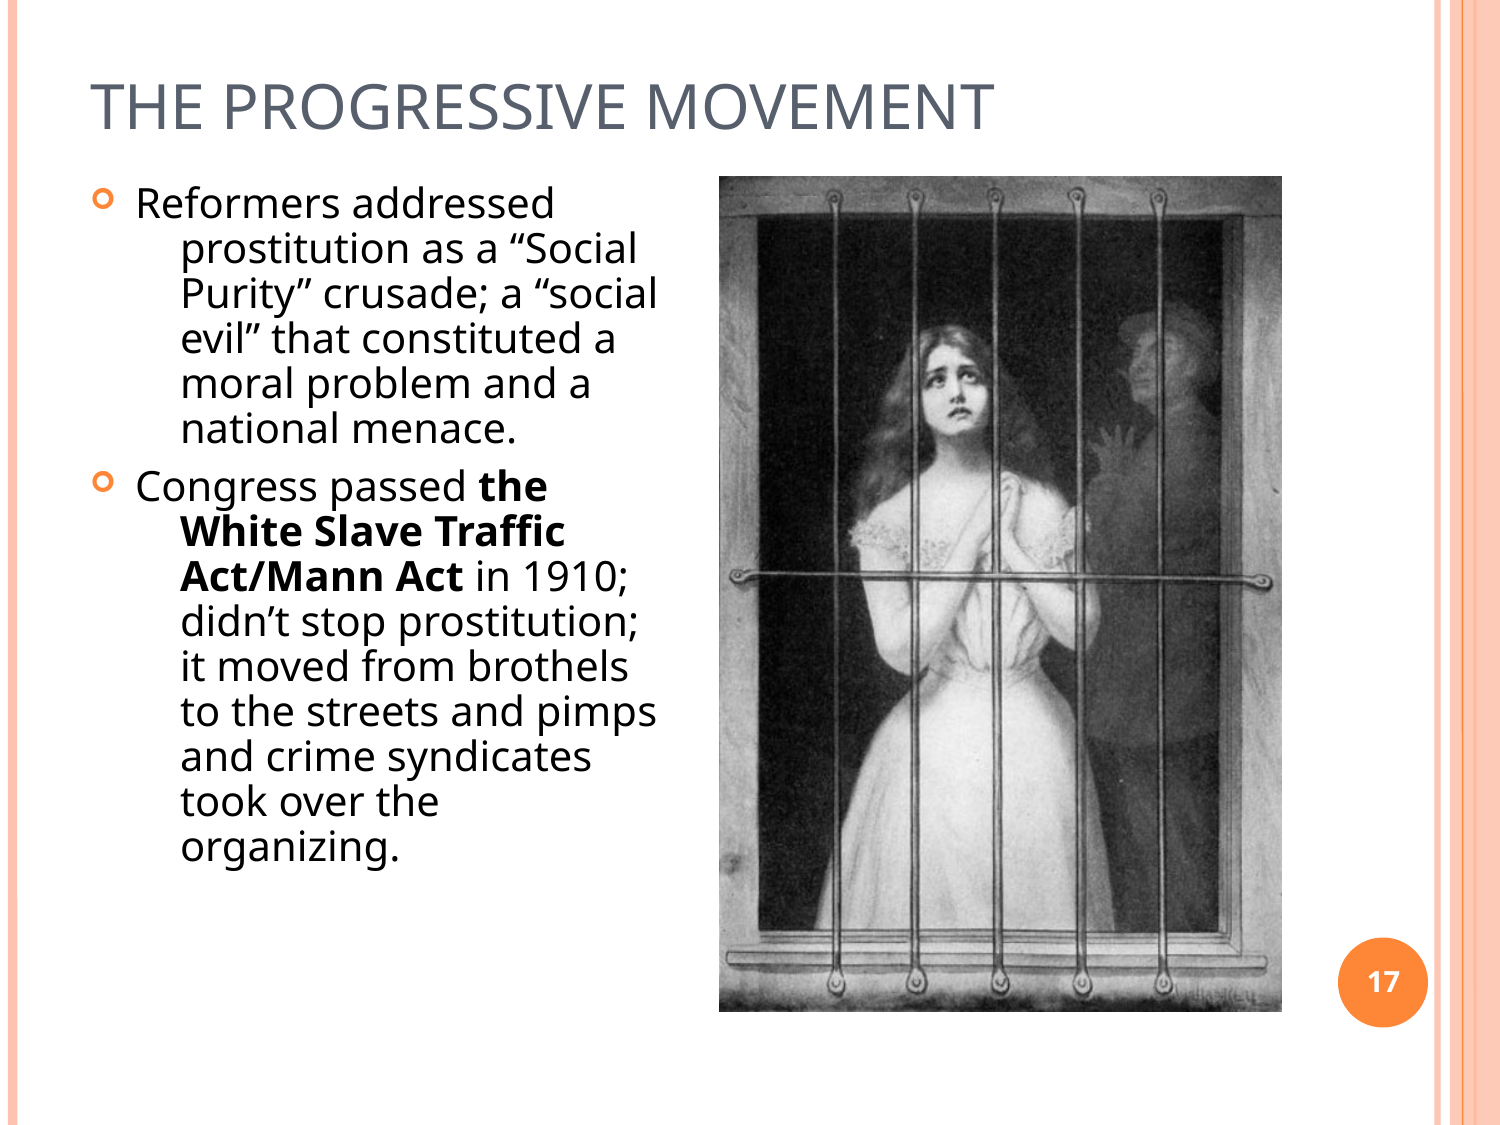

# The Progressive Movement
Reformers addressed prostitution as a “Social Purity” crusade; a “social evil” that constituted a moral problem and a national menace.
Congress passed the White Slave Traffic Act/Mann Act in 1910; didn’t stop prostitution; it moved from brothels to the streets and pimps and crime syndicates took over the organizing.